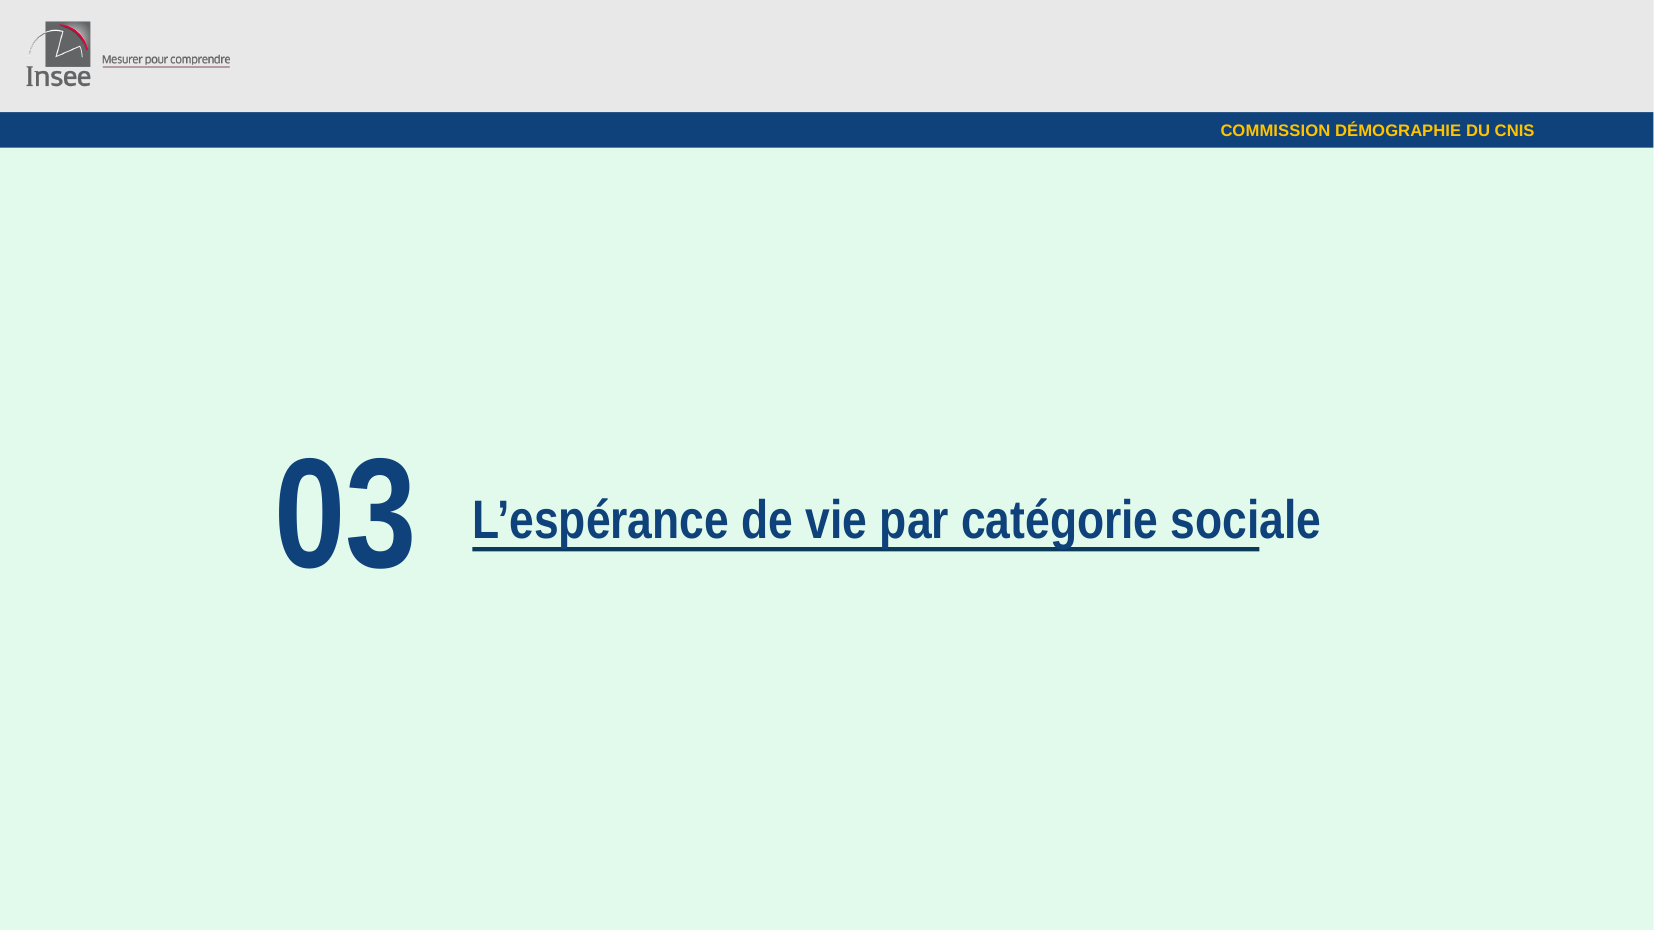

Commission dÉmographie du cnis
03
# L’espérance de vie par catégorie sociale